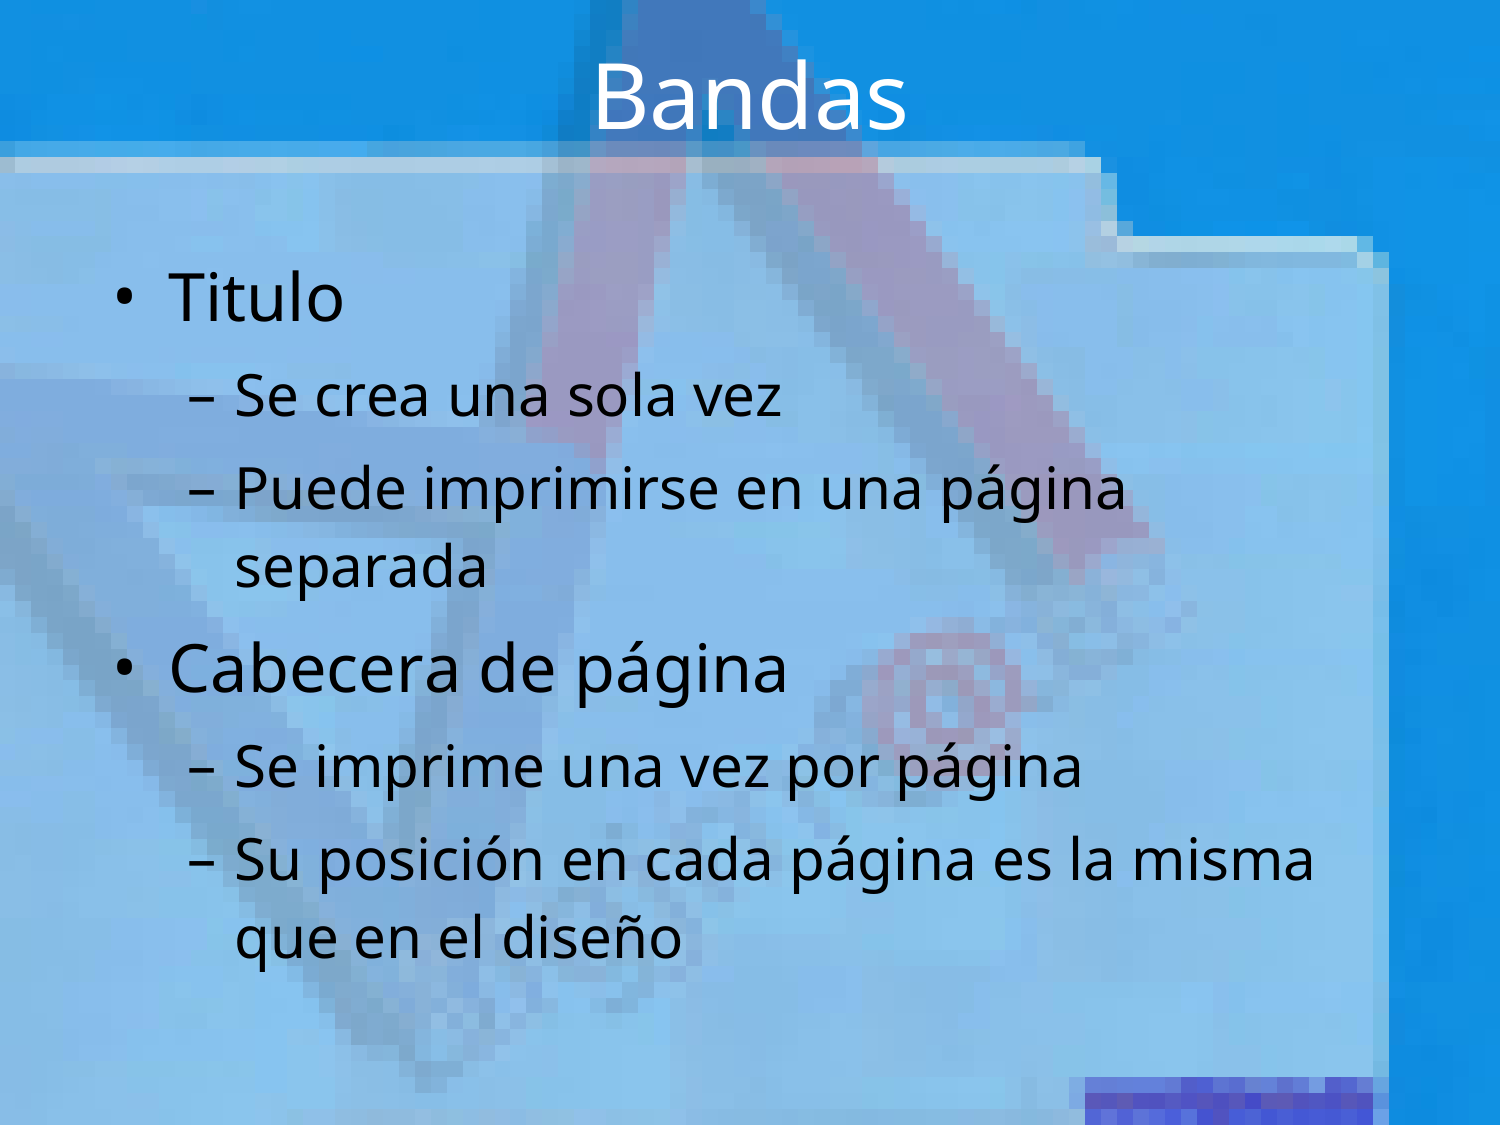

# Bandas
Titulo
Se crea una sola vez
Puede imprimirse en una página separada
Cabecera de página
Se imprime una vez por página
Su posición en cada página es la misma que en el diseño